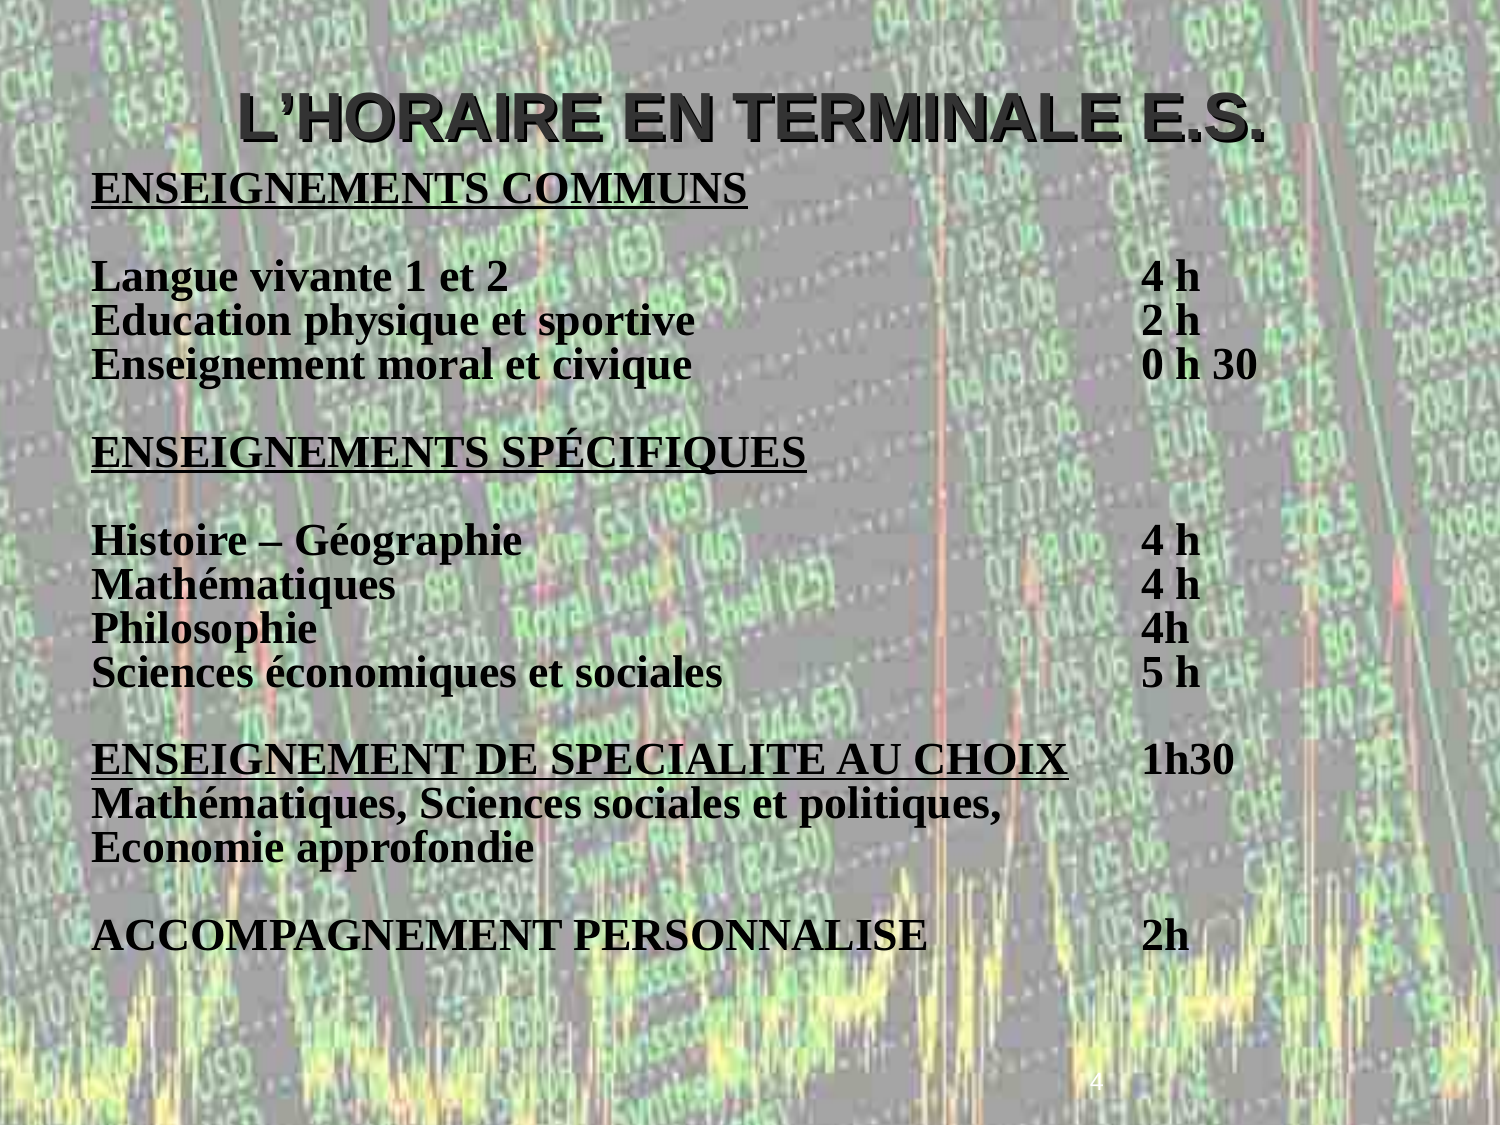

# L’HORAIRE EN TERMINALE E.S.
ENSEIGNEMENTS COMMUNS
Langue vivante 1 et 2 					4 h
Education physique et sportive 			2 h
Enseignement moral et civique			0 h 30
ENSEIGNEMENTS SPÉCIFIQUES
Histoire – Géographie					4 h
Mathématiques 					4 h
Philosophie						4h
Sciences économiques et sociales 			5 h
ENSEIGNEMENT DE SPECIALITE AU CHOIX	1h30
Mathématiques, Sciences sociales et politiques,
Economie approfondie
ACCOMPAGNEMENT PERSONNALISE 		2h